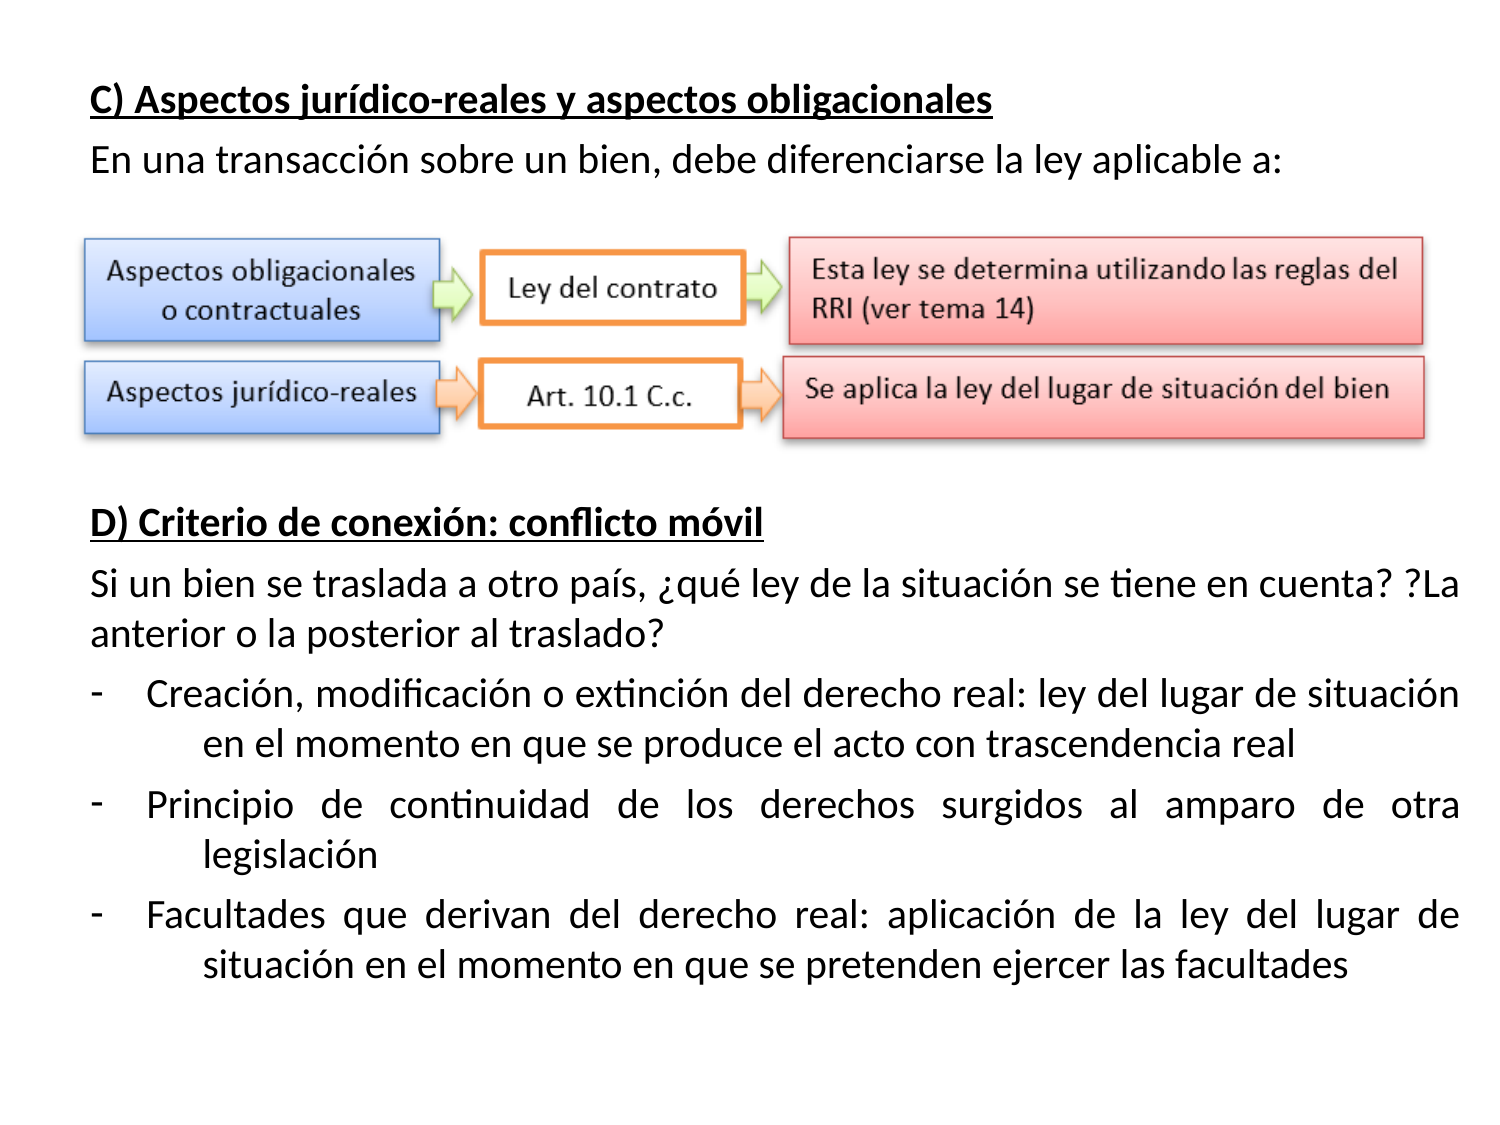

# C) Aspectos jurídico-reales y aspectos obligacionales
En una transacción sobre un bien, debe diferenciarse la ley aplicable a:
D) Criterio de conexión: conflicto móvil
Si un bien se traslada a otro país, ¿qué ley de la situación se tiene en cuenta? ?La anterior o la posterior al traslado?
Creación, modificación o extinción del derecho real: ley del lugar de situación en el momento en que se produce el acto con trascendencia real
Principio de continuidad de los derechos surgidos al amparo de otra legislación
Facultades que derivan del derecho real: aplicación de la ley del lugar de situación en el momento en que se pretenden ejercer las facultades